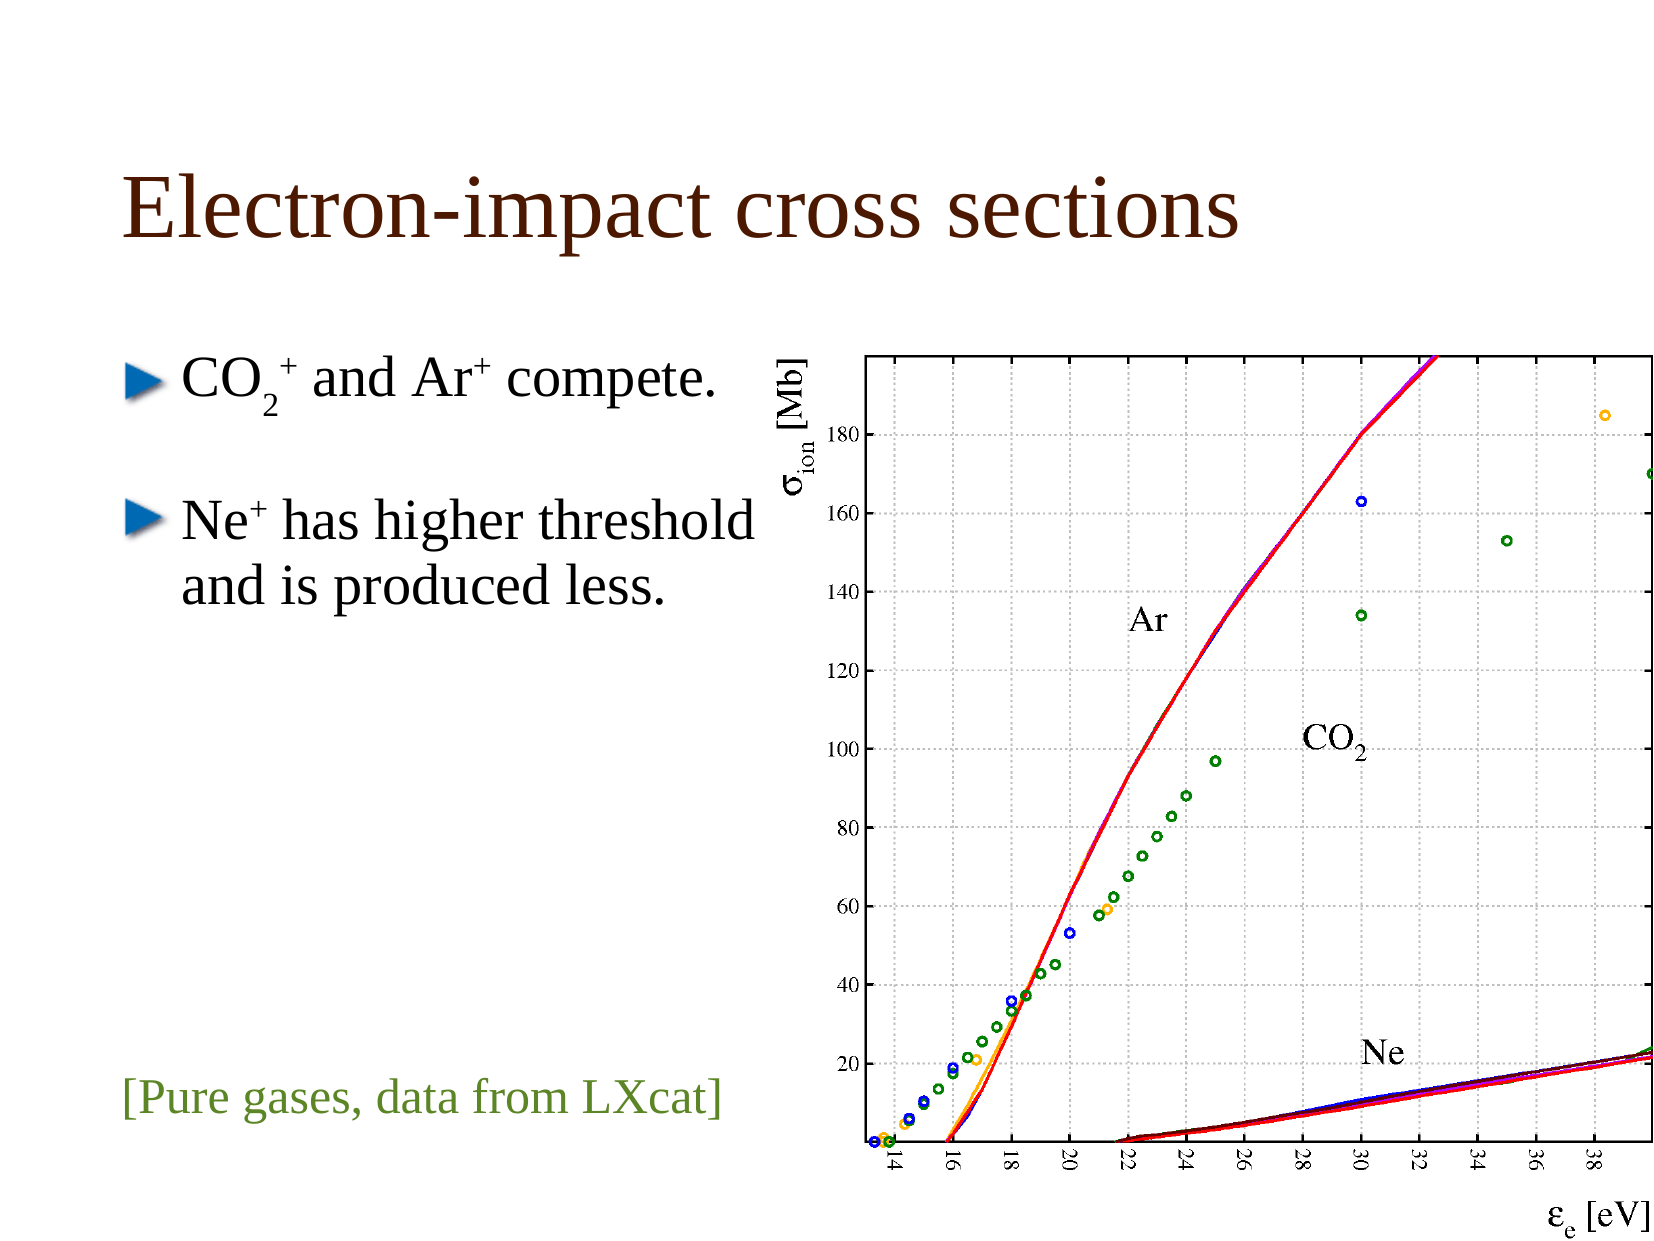

# Electron-impact cross sections
CO2+ and Ar+ compete.
Ne+ has higher threshold and is produced less.
[Pure gases, data from LXcat]